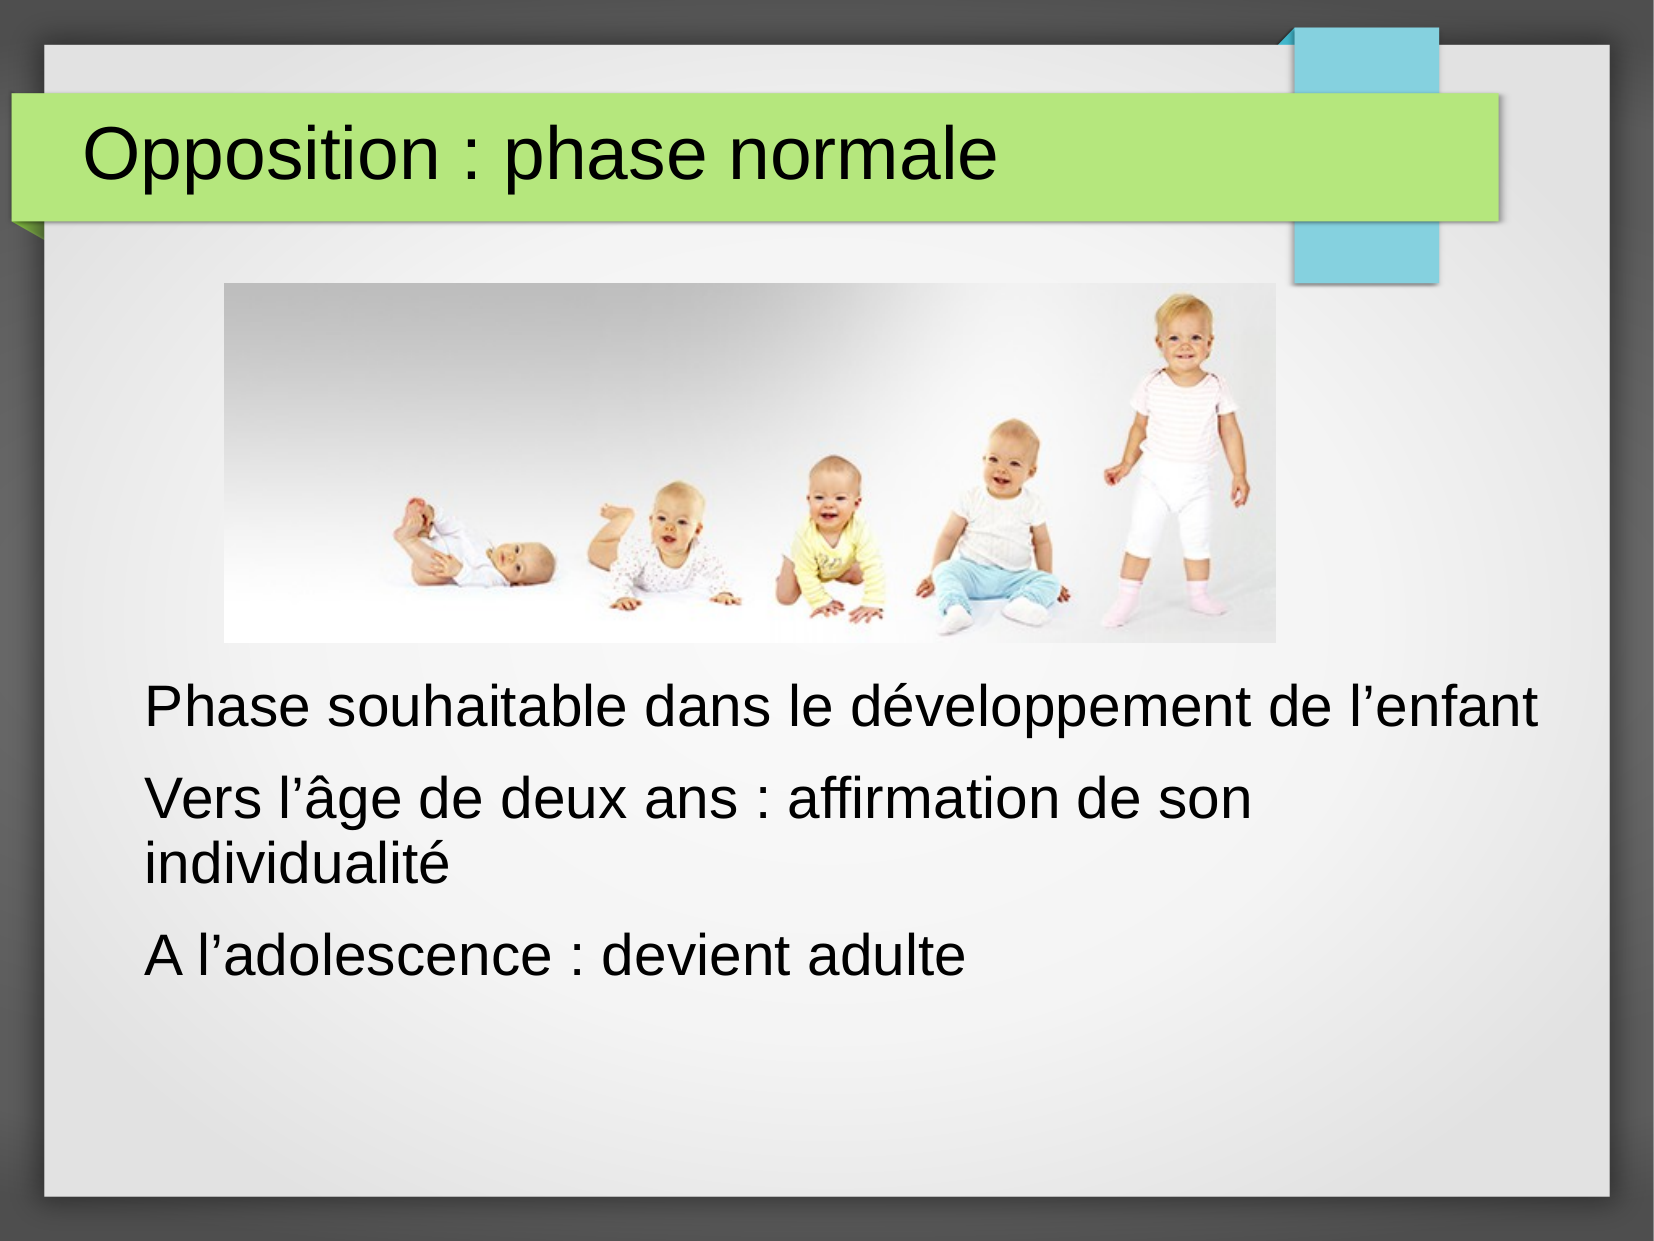

# Opposition : phase normale
Phase souhaitable dans le développement de l’enfant
Vers l’âge de deux ans : affirmation de son individualité
A l’adolescence : devient adulte